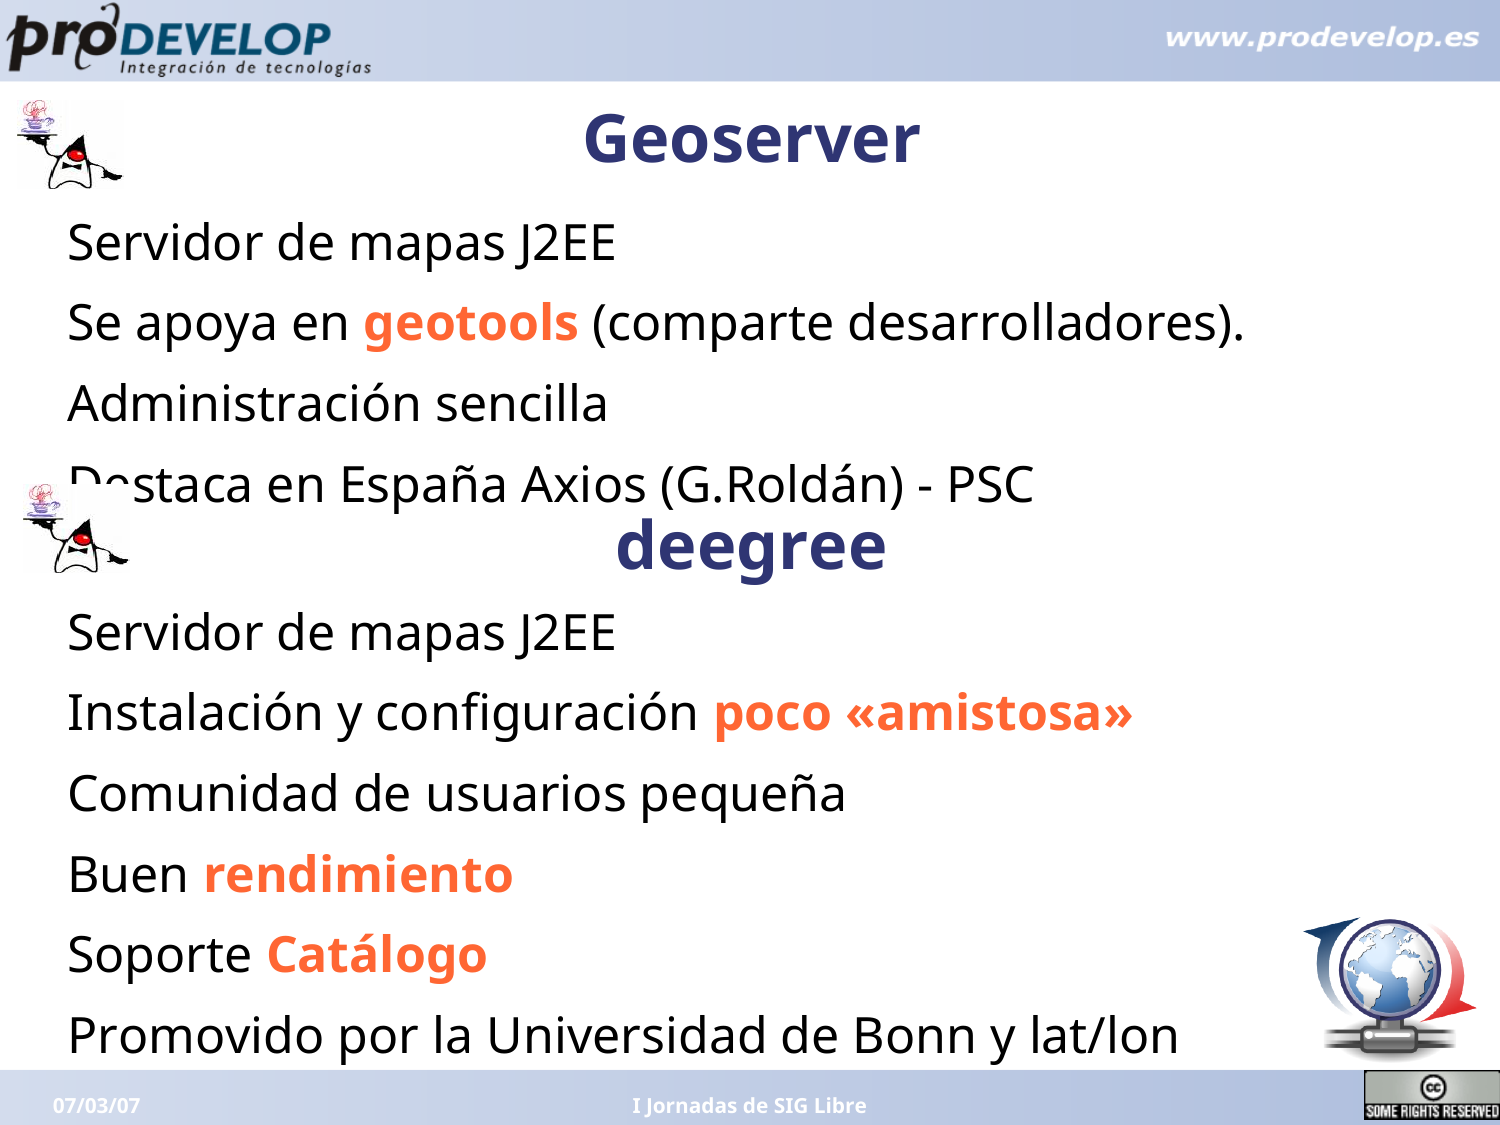

# Geoserver
Servidor de mapas J2EE
Se apoya en geotools (comparte desarrolladores).
Administración sencilla
Destaca en España Axios (G.Roldán) - PSC
deegree
Servidor de mapas J2EE
Instalación y configuración poco «amistosa»
Comunidad de usuarios pequeña
Buen rendimiento
Soporte Catálogo
Promovido por la Universidad de Bonn y lat/lon
25/10/2006
15
Plan Difusión Interna gvSIG v. 2.0